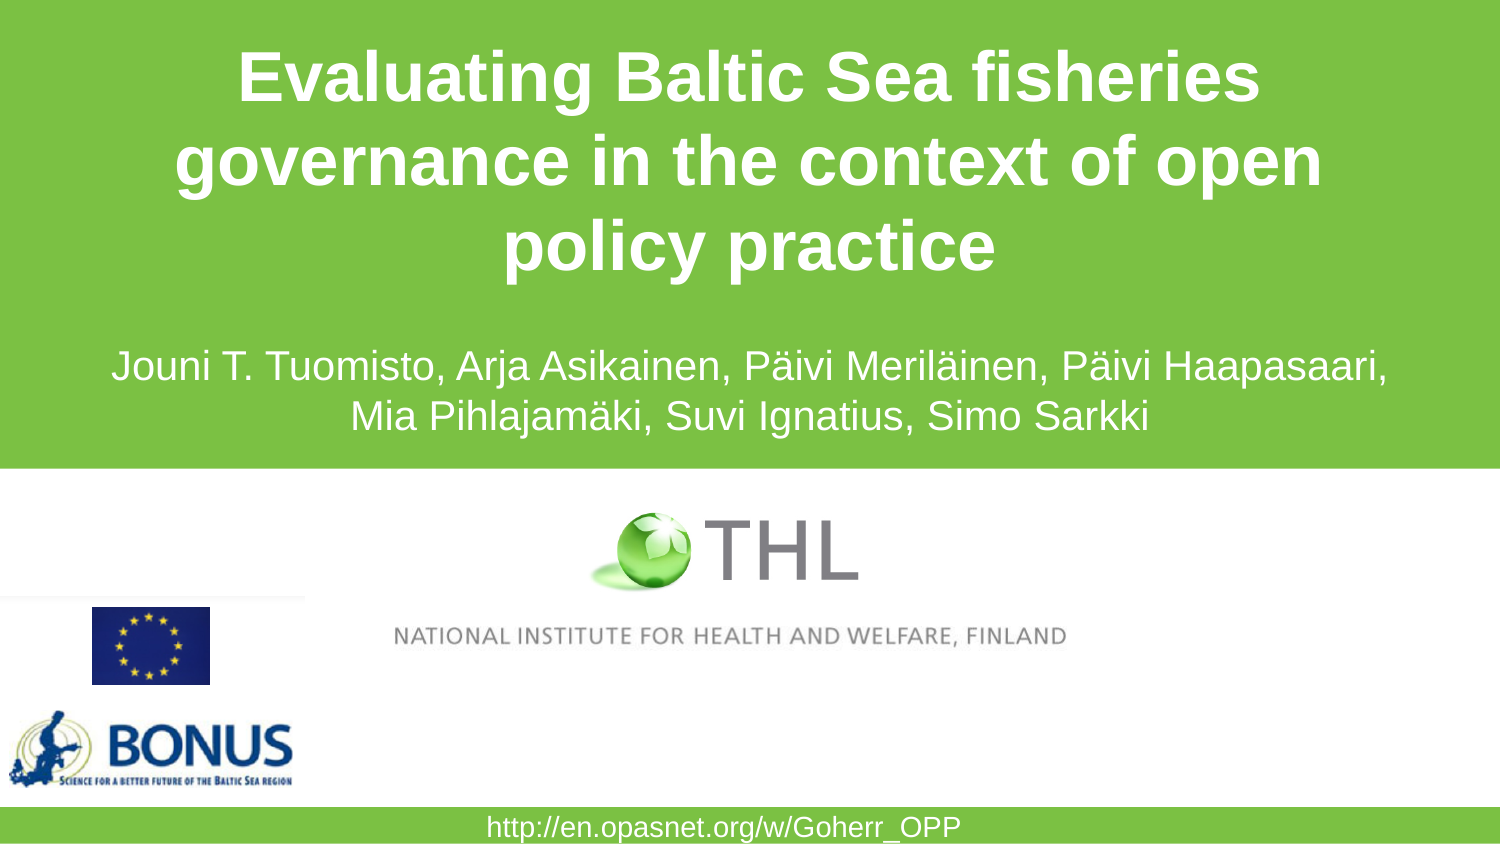

# Evaluating Baltic Sea fisheries governance in the context of open policy practice
Jouni T. Tuomisto, Arja Asikainen, Päivi Meriläinen, Päivi Haapasaari, Mia Pihlajamäki, Suvi Ignatius, Simo Sarkki